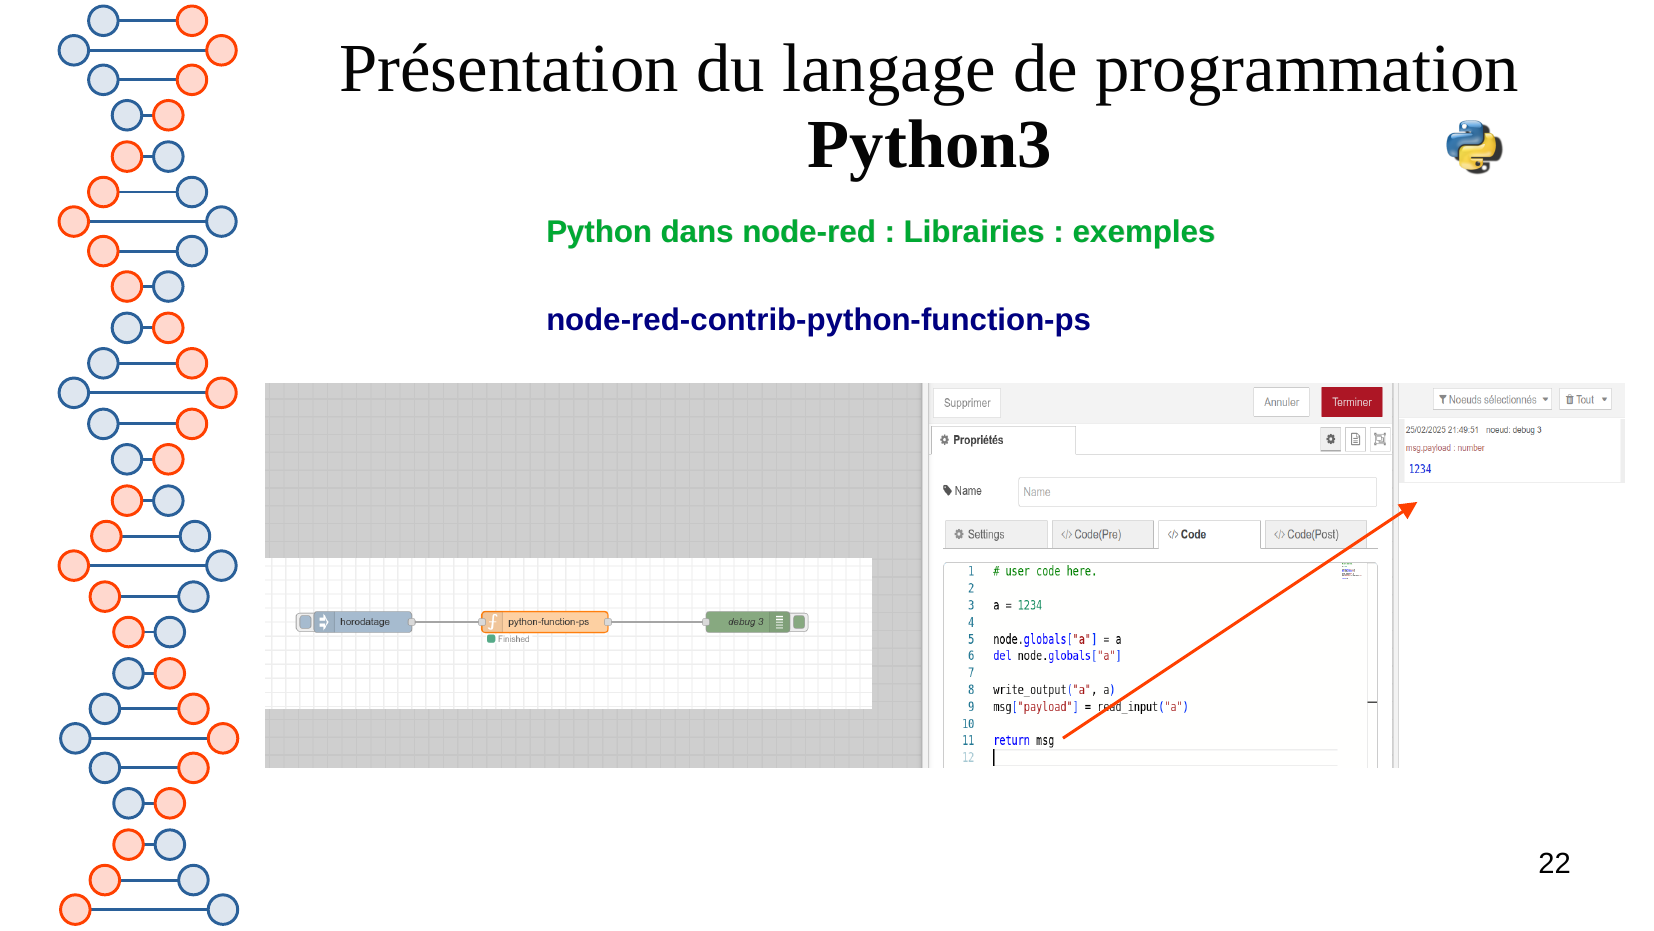

# Présentation du langage de programmation Python3
Python dans node-red : Librairies : exemples
node-red-contrib-python-function-ps
22